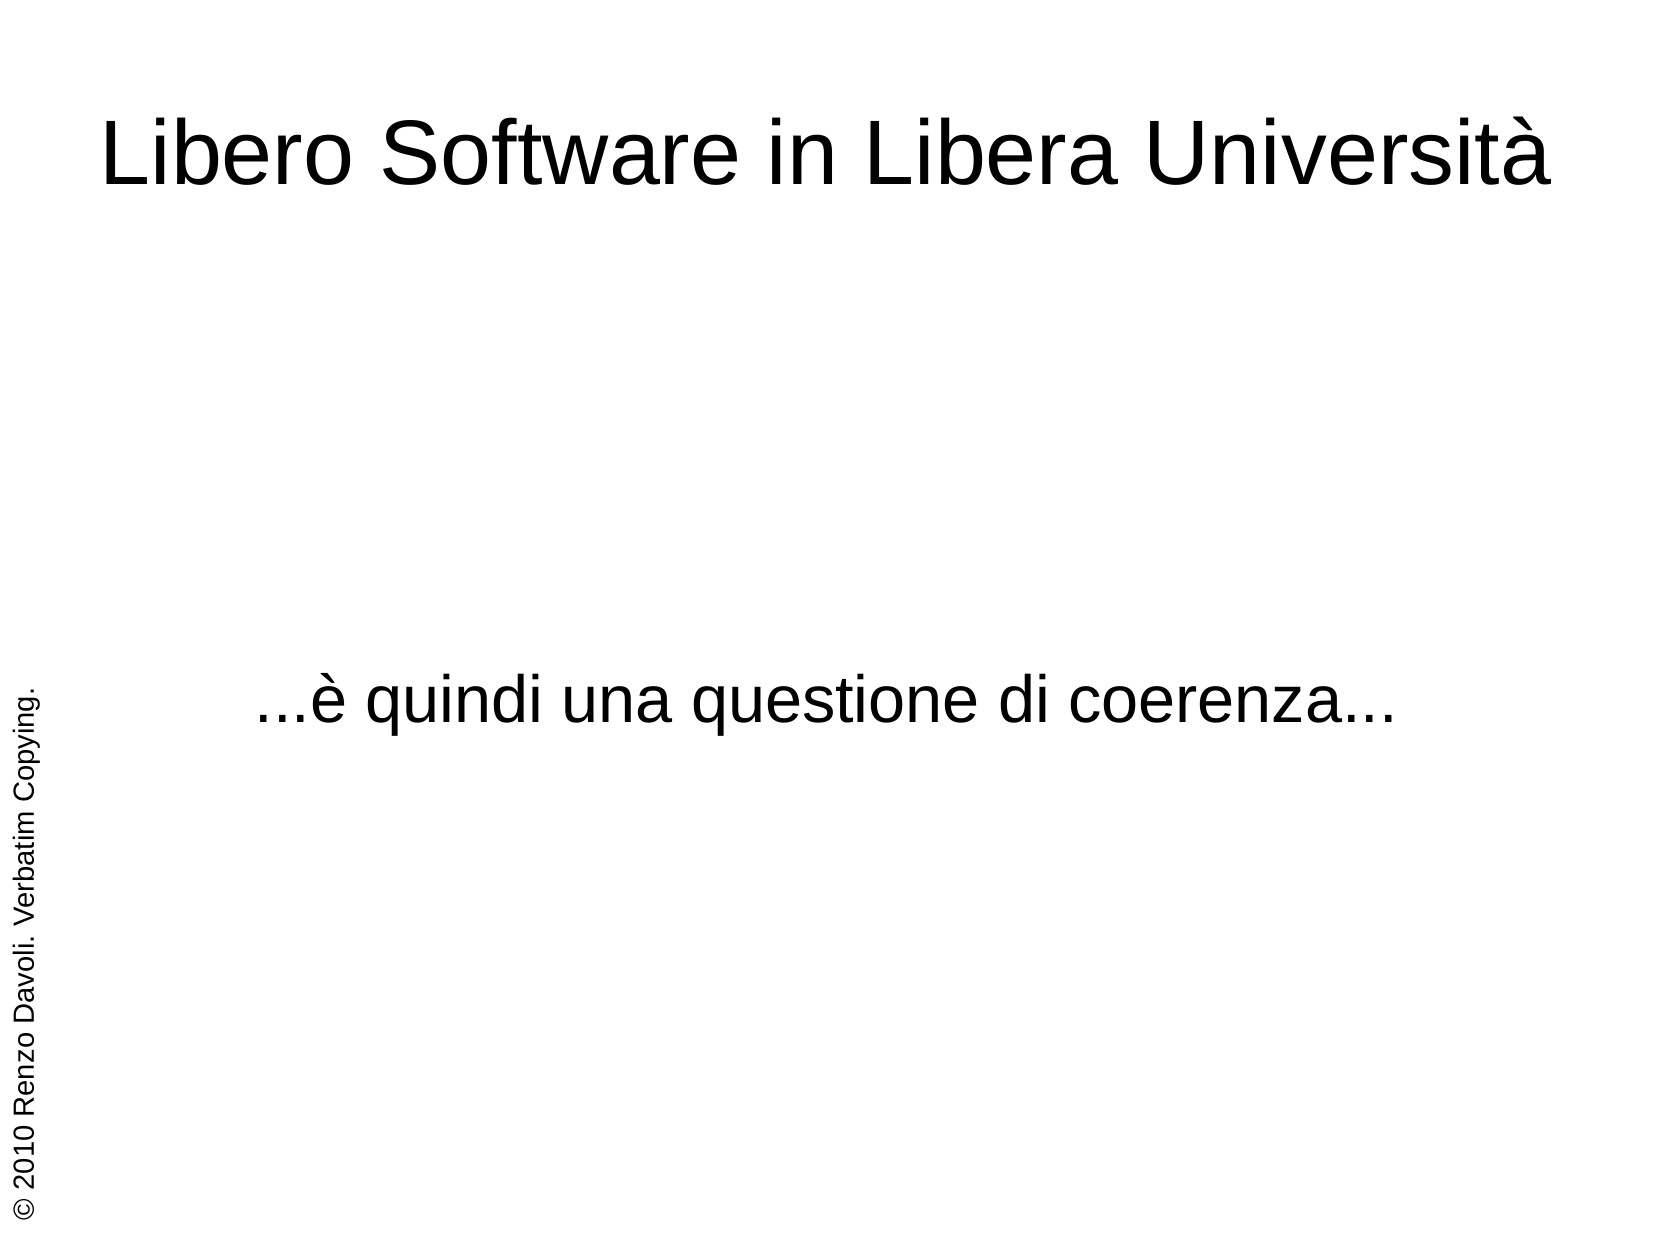

# Libero Software in Libera Università
...è quindi una questione di coerenza...